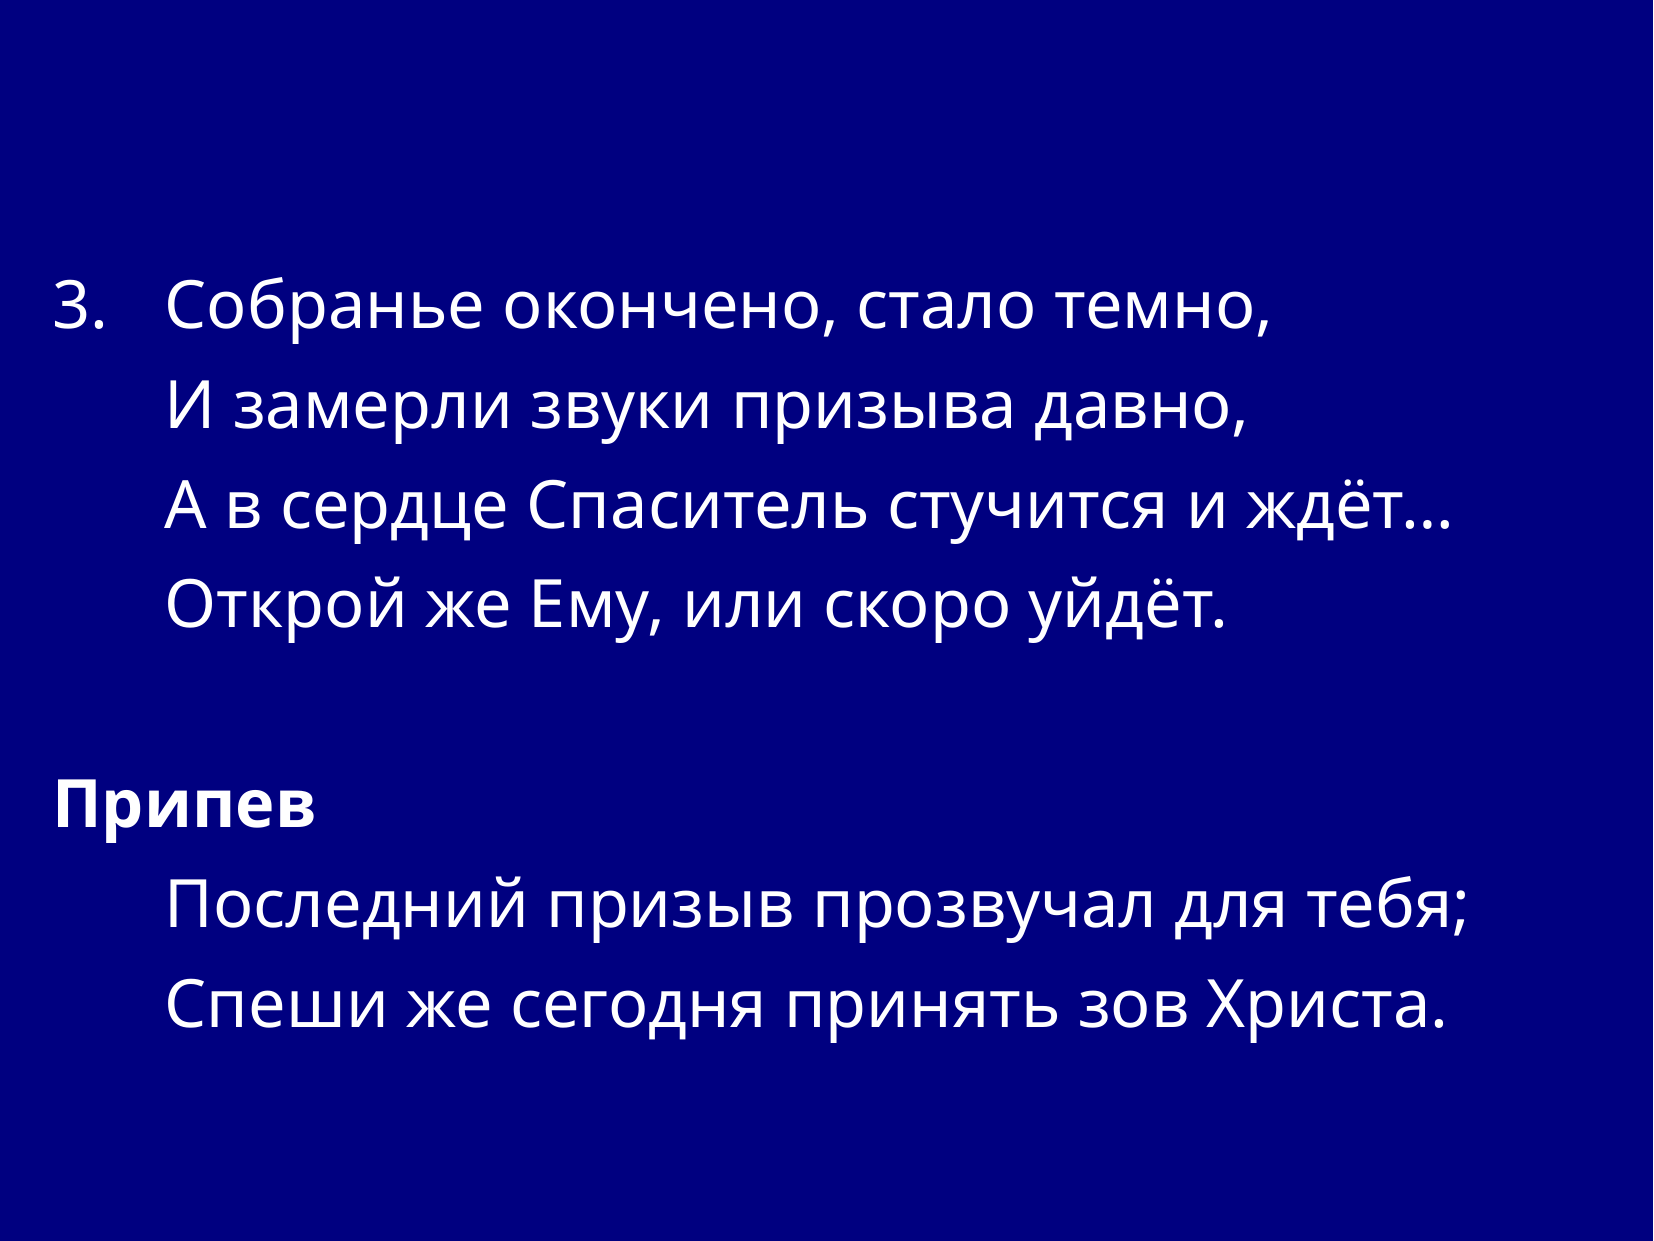

3.	Собранье окончено, стало темно,
	И замерли звуки призыва давно,
	А в сердце Спаситель стучится и ждёт…
	Открой же Ему, или скоро уйдёт.
Припев
	Последний призыв прозвучал для тебя;
	Спеши же сегодня принять зов Христа.